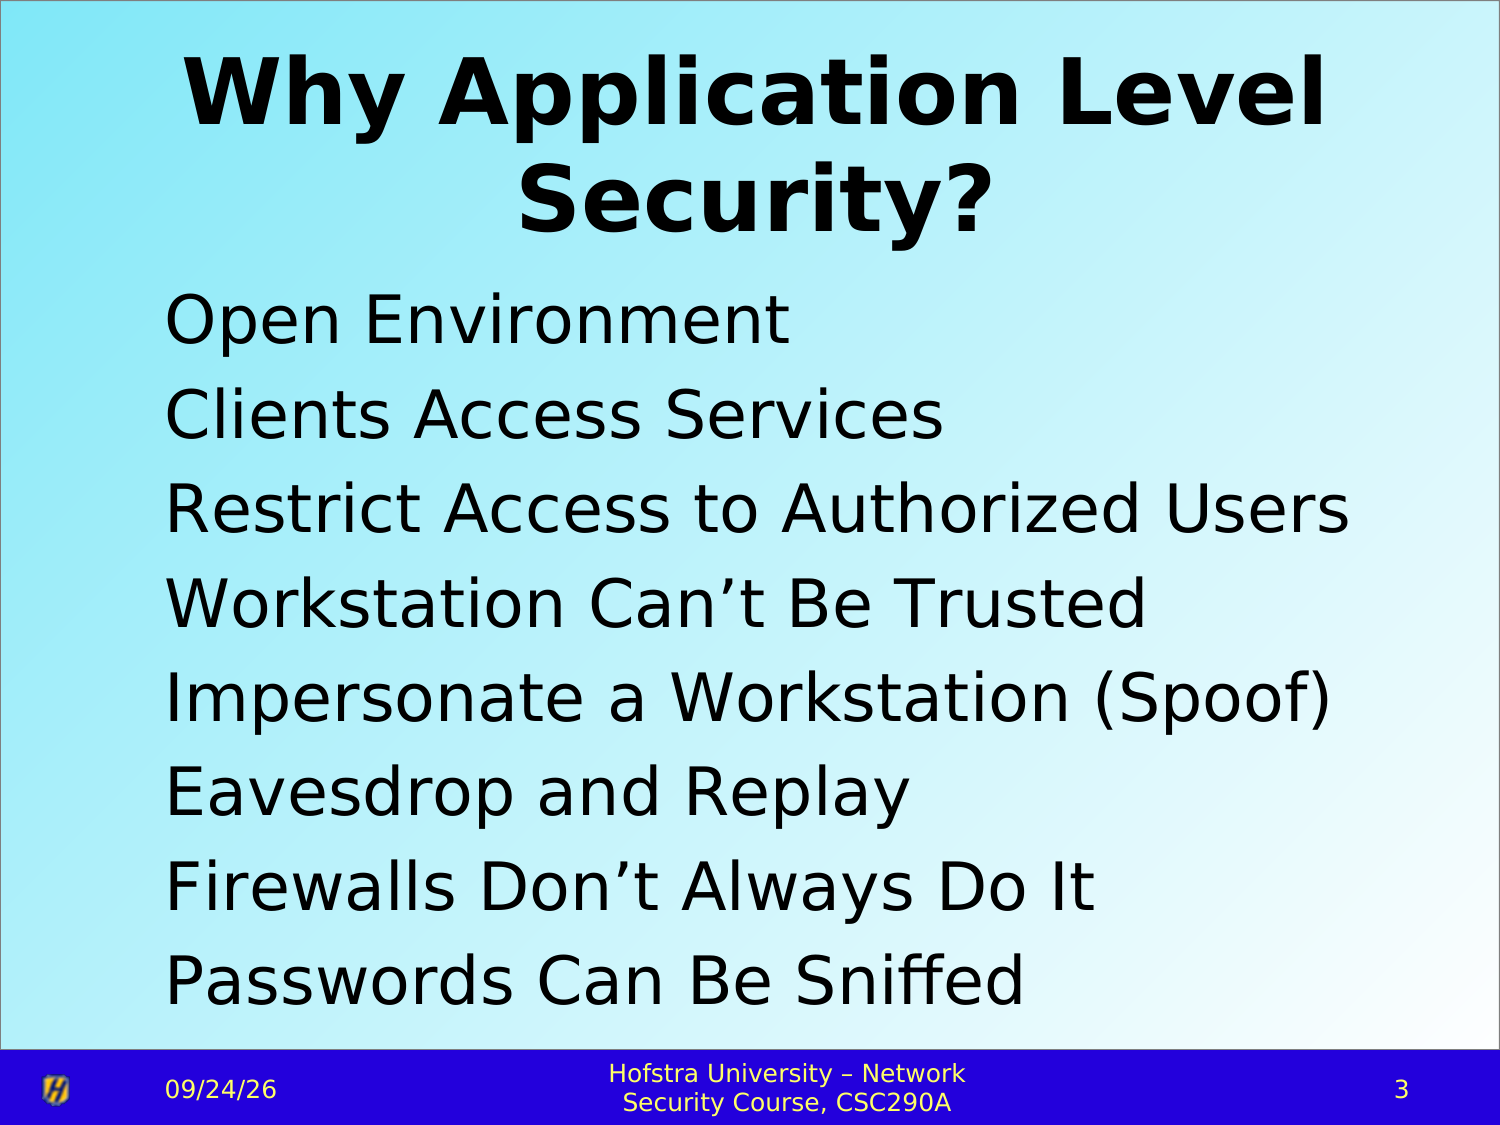

# Why Application Level Security?
Open Environment
Clients Access Services
Restrict Access to Authorized Users
Workstation Can’t Be Trusted
Impersonate a Workstation (Spoof)
Eavesdrop and Replay
Firewalls Don’t Always Do It
Passwords Can Be Sniffed
3